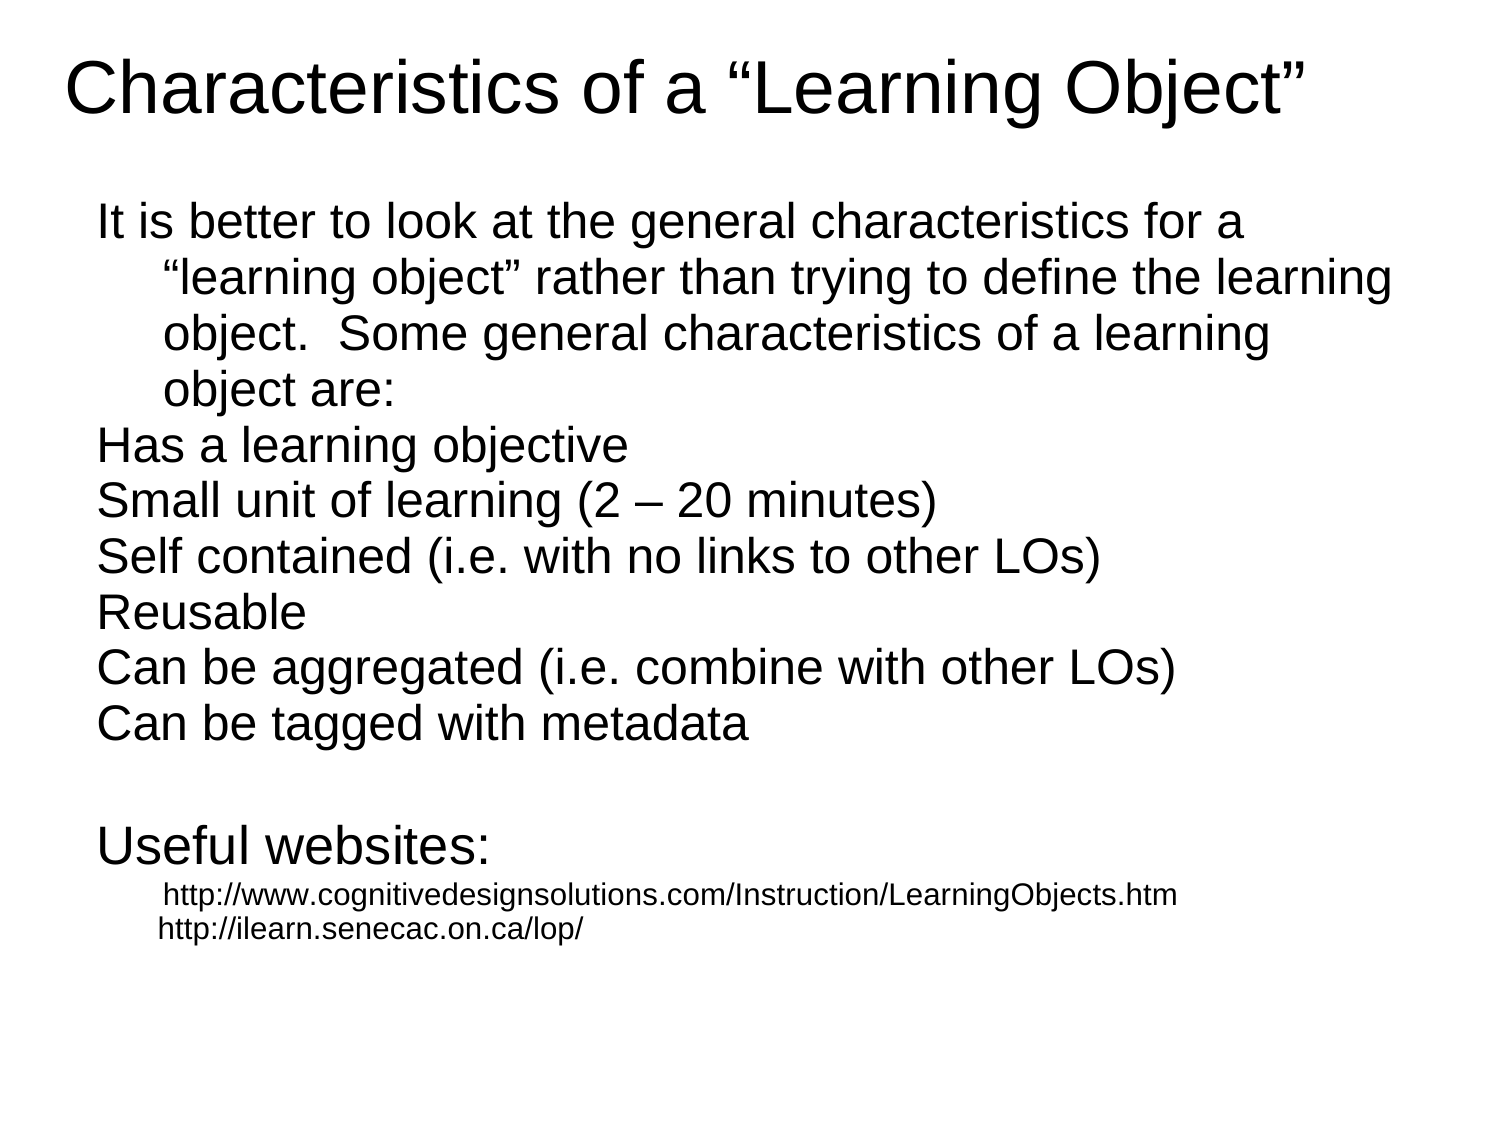

Characteristics of a “Learning Object”
It is better to look at the general characteristics for a “learning object” rather than trying to define the learning object. Some general characteristics of a learning object are:
Has a learning objective
Small unit of learning (2 – 20 minutes)
Self contained (i.e. with no links to other LOs)
Reusable
Can be aggregated (i.e. combine with other LOs)
Can be tagged with metadata
Useful websites: http://www.cognitivedesignsolutions.com/Instruction/LearningObjects.htm
 http://ilearn.senecac.on.ca/lop/